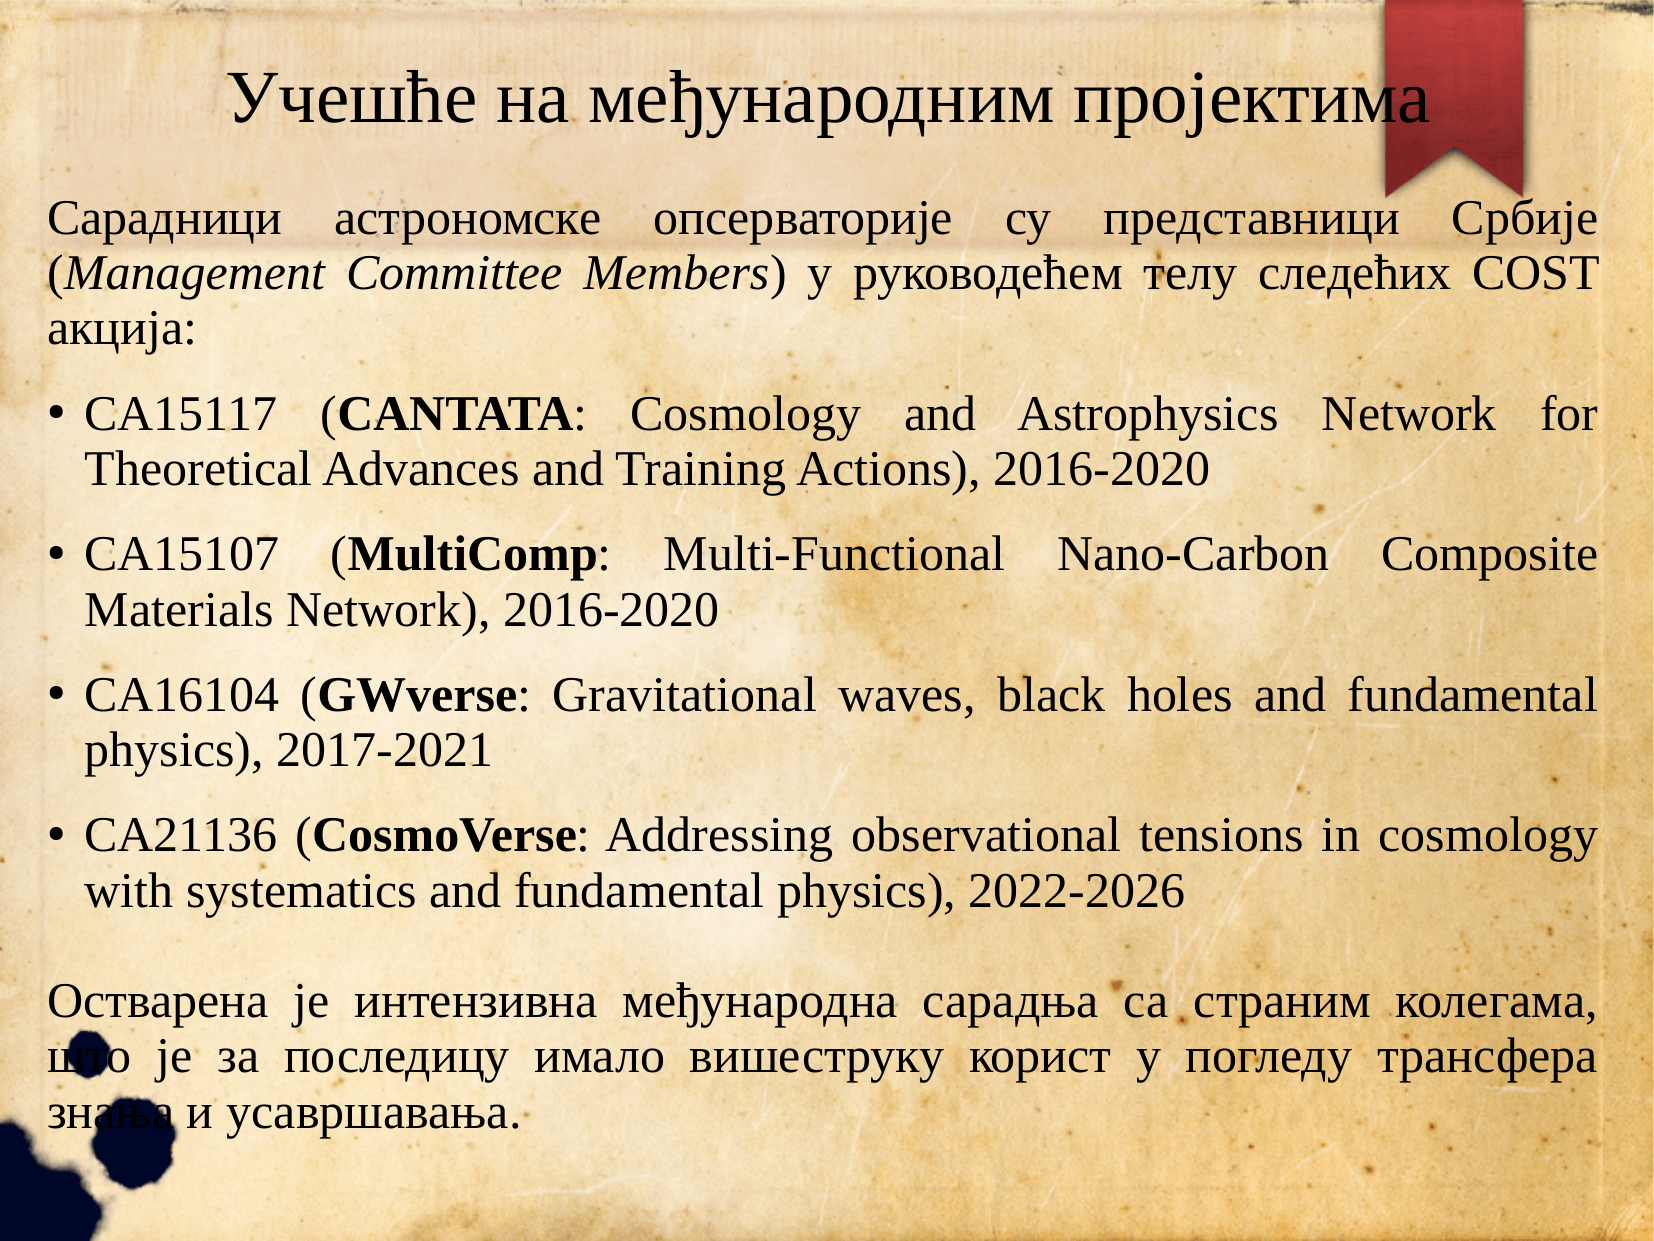

# Учешће на међународним пројектима
Сарадници астрономске опсерваторије су представници Србије (Management Committee Members) у руководећем телу следећих COST акција:
CA15117 (CANTATA: Cosmology and Astrophysics Network for Theoretical Advances and Training Actions), 2016-2020
CA15107 (MultiComp: Multi-Functional Nano-Carbon Composite Materials Network), 2016-2020
CA16104 (GWverse: Gravitational waves, black holes and fundamental physics), 2017-2021
CA21136 (CosmoVerse: Addressing observational tensions in cosmology with systematics and fundamental physics), 2022-2026
Остварена је интензивна међународна сарадња са страним колегама, што је за последицу имало вишеструку корист у погледу трансфера знања и усавршавања.